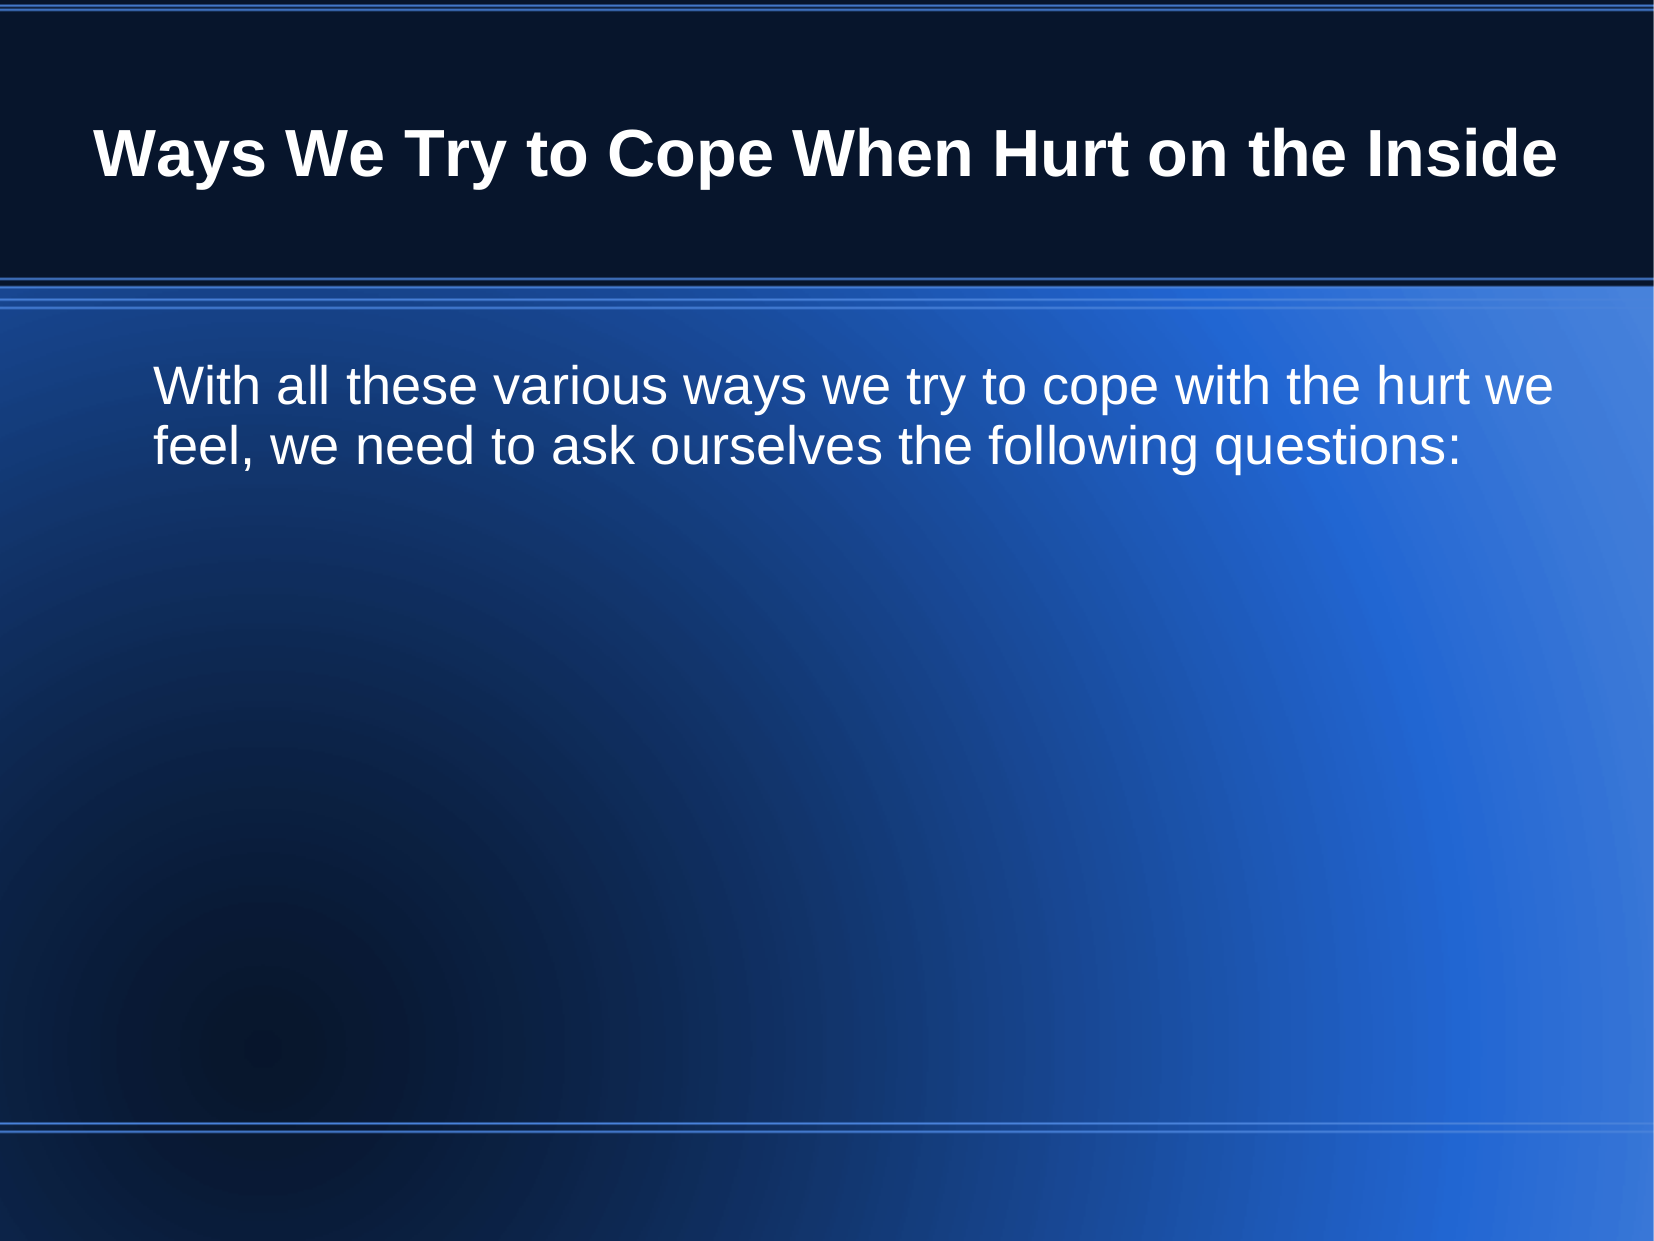

# Ways We Try to Cope When Hurt on the Inside
With all these various ways we try to cope with the hurt we feel, we need to ask ourselves the following questions: